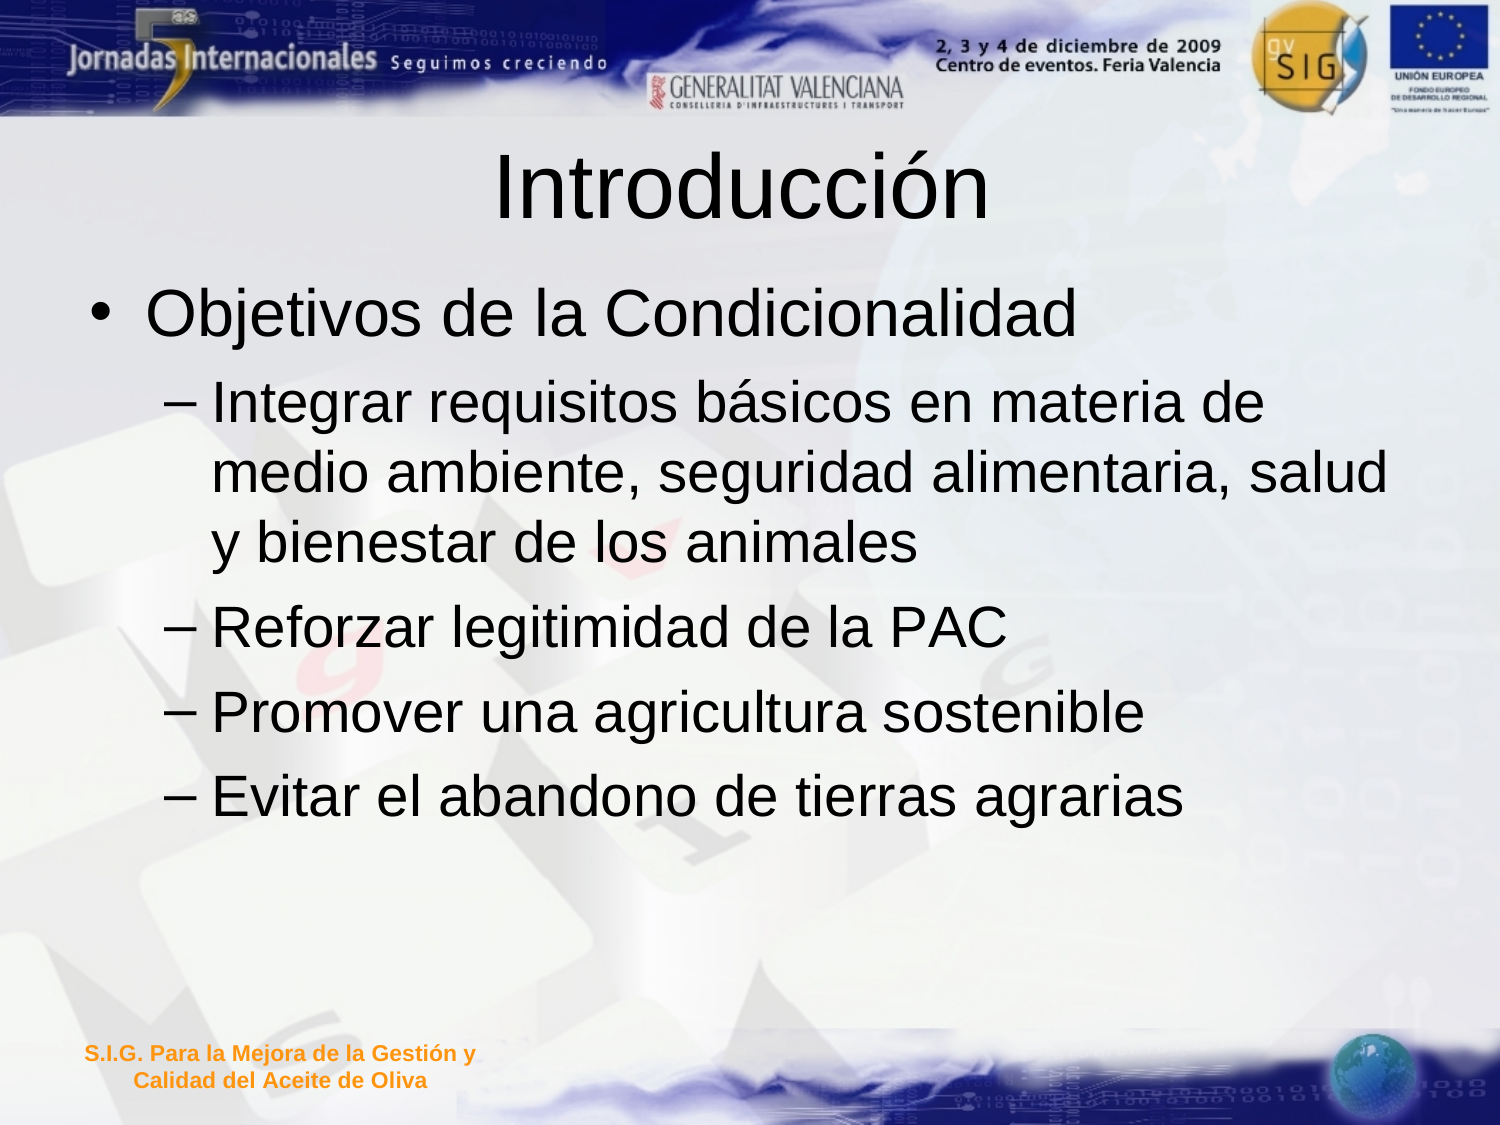

# Introducción
Objetivos de la Condicionalidad
Integrar requisitos básicos en materia de medio ambiente, seguridad alimentaria, salud y bienestar de los animales
Reforzar legitimidad de la PAC
Promover una agricultura sostenible
Evitar el abandono de tierras agrarias
S.I.G. Para la Mejora de la Gestión y Calidad del Aceite de Oliva